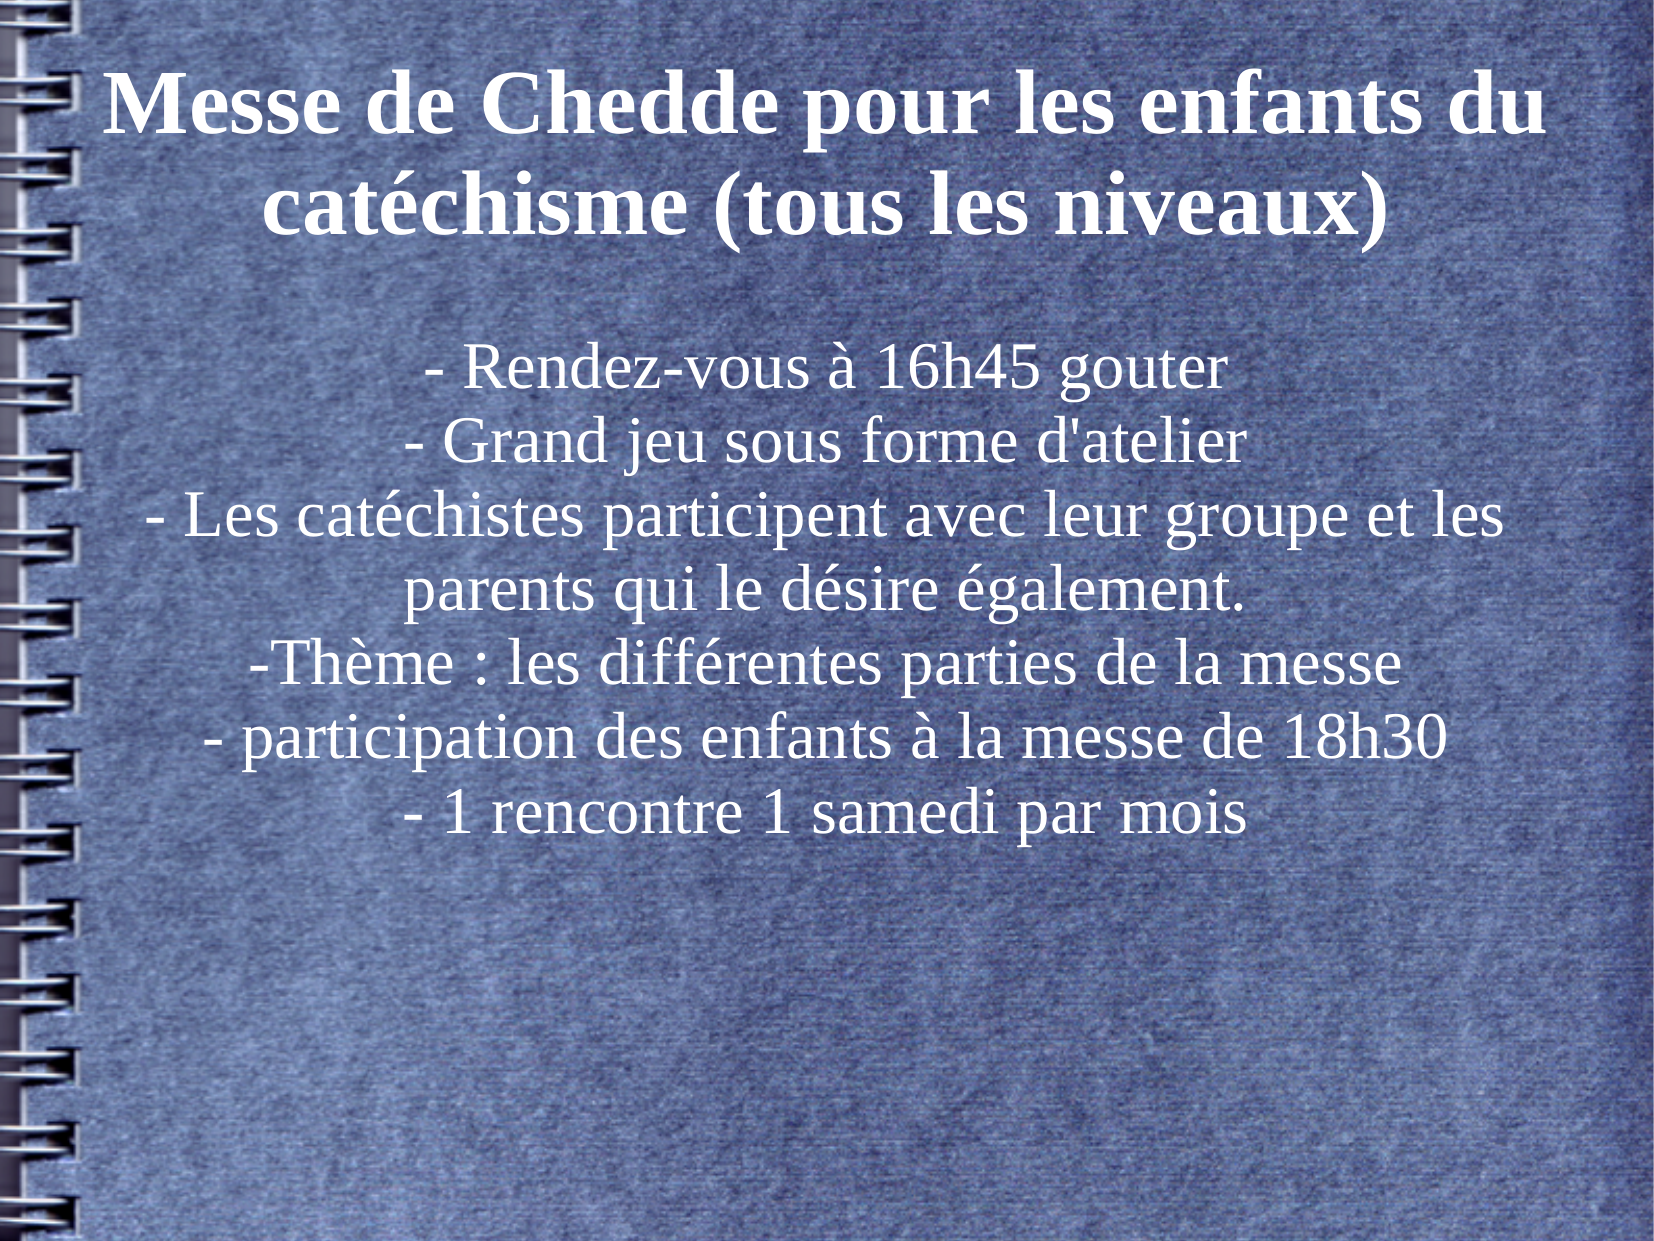

# Messe de Chedde pour les enfants du catéchisme (tous les niveaux)
- Rendez-vous à 16h45 gouter
- Grand jeu sous forme d'atelier
- Les catéchistes participent avec leur groupe et les parents qui le désire également.
-Thème : les différentes parties de la messe
- participation des enfants à la messe de 18h30
- 1 rencontre 1 samedi par mois